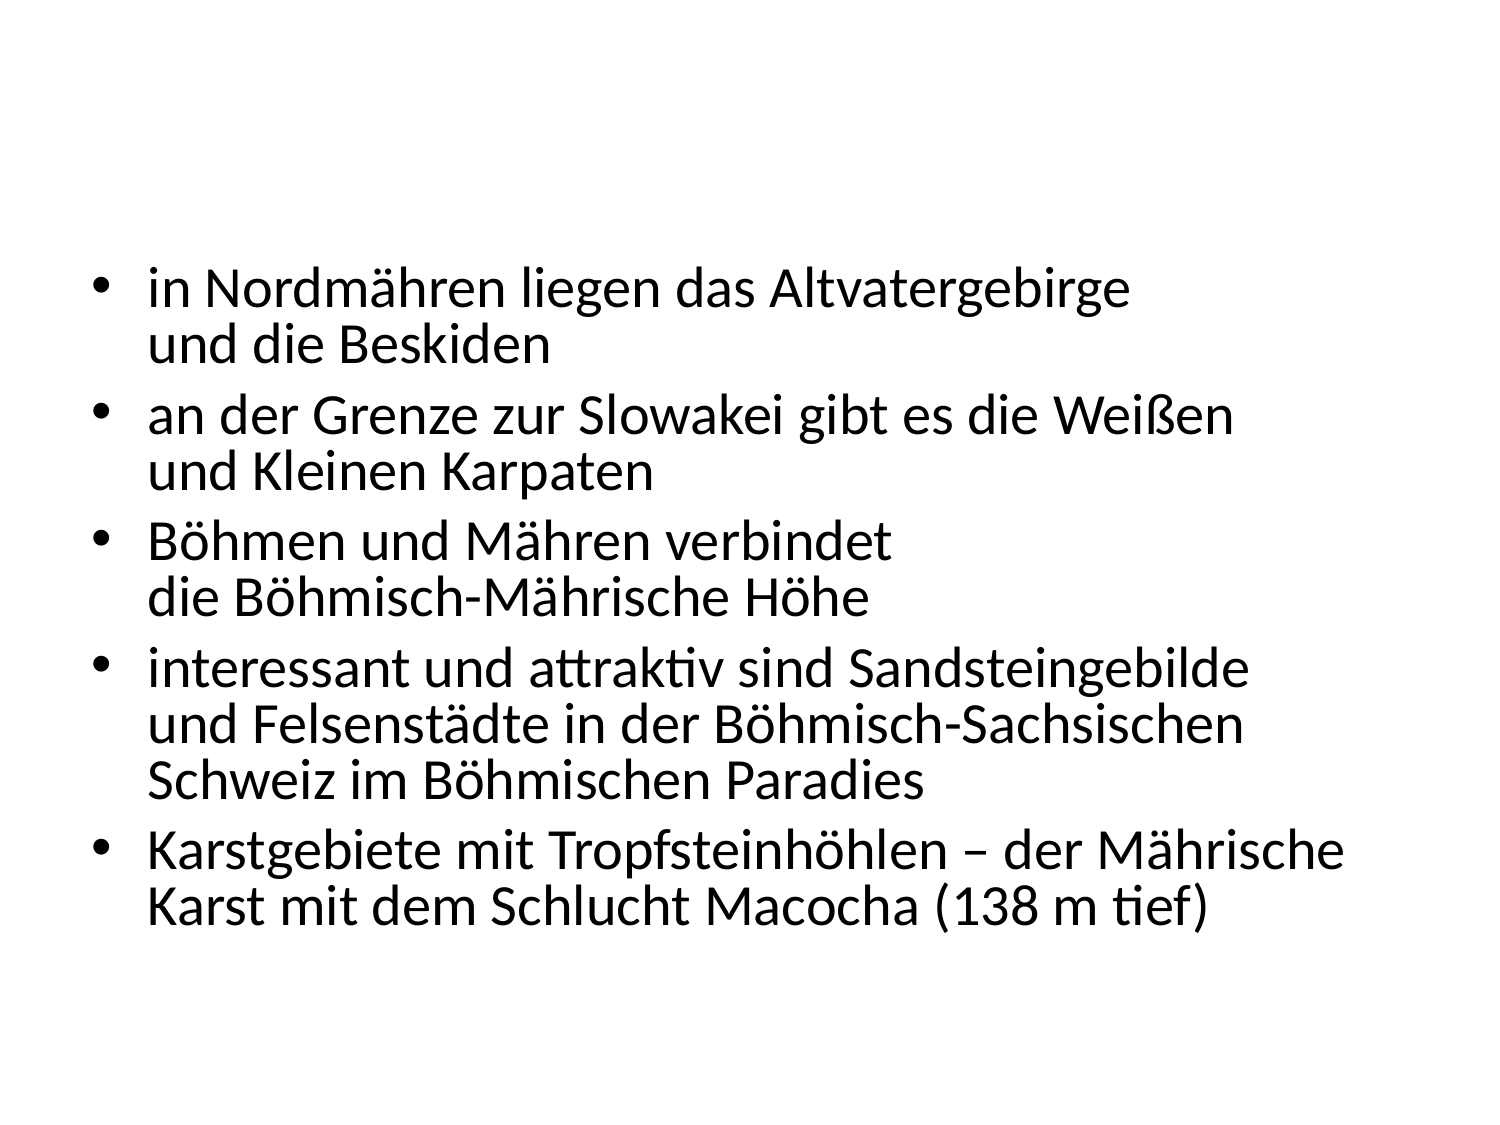

# in Nordmähren liegen das Altvatergebirge und die Beskiden
an der Grenze zur Slowakei gibt es die Weißen
und Kleinen Karpaten
Böhmen und Mähren verbindet
die Böhmisch-Mährische Höhe
interessant und attraktiv sind Sandsteingebilde
und Felsenstädte in der Böhmisch-Sachsischen Schweiz im Böhmischen Paradies
Karstgebiete mit Tropfsteinhöhlen – der Mährische Karst mit dem Schlucht Macocha (138 m tief)